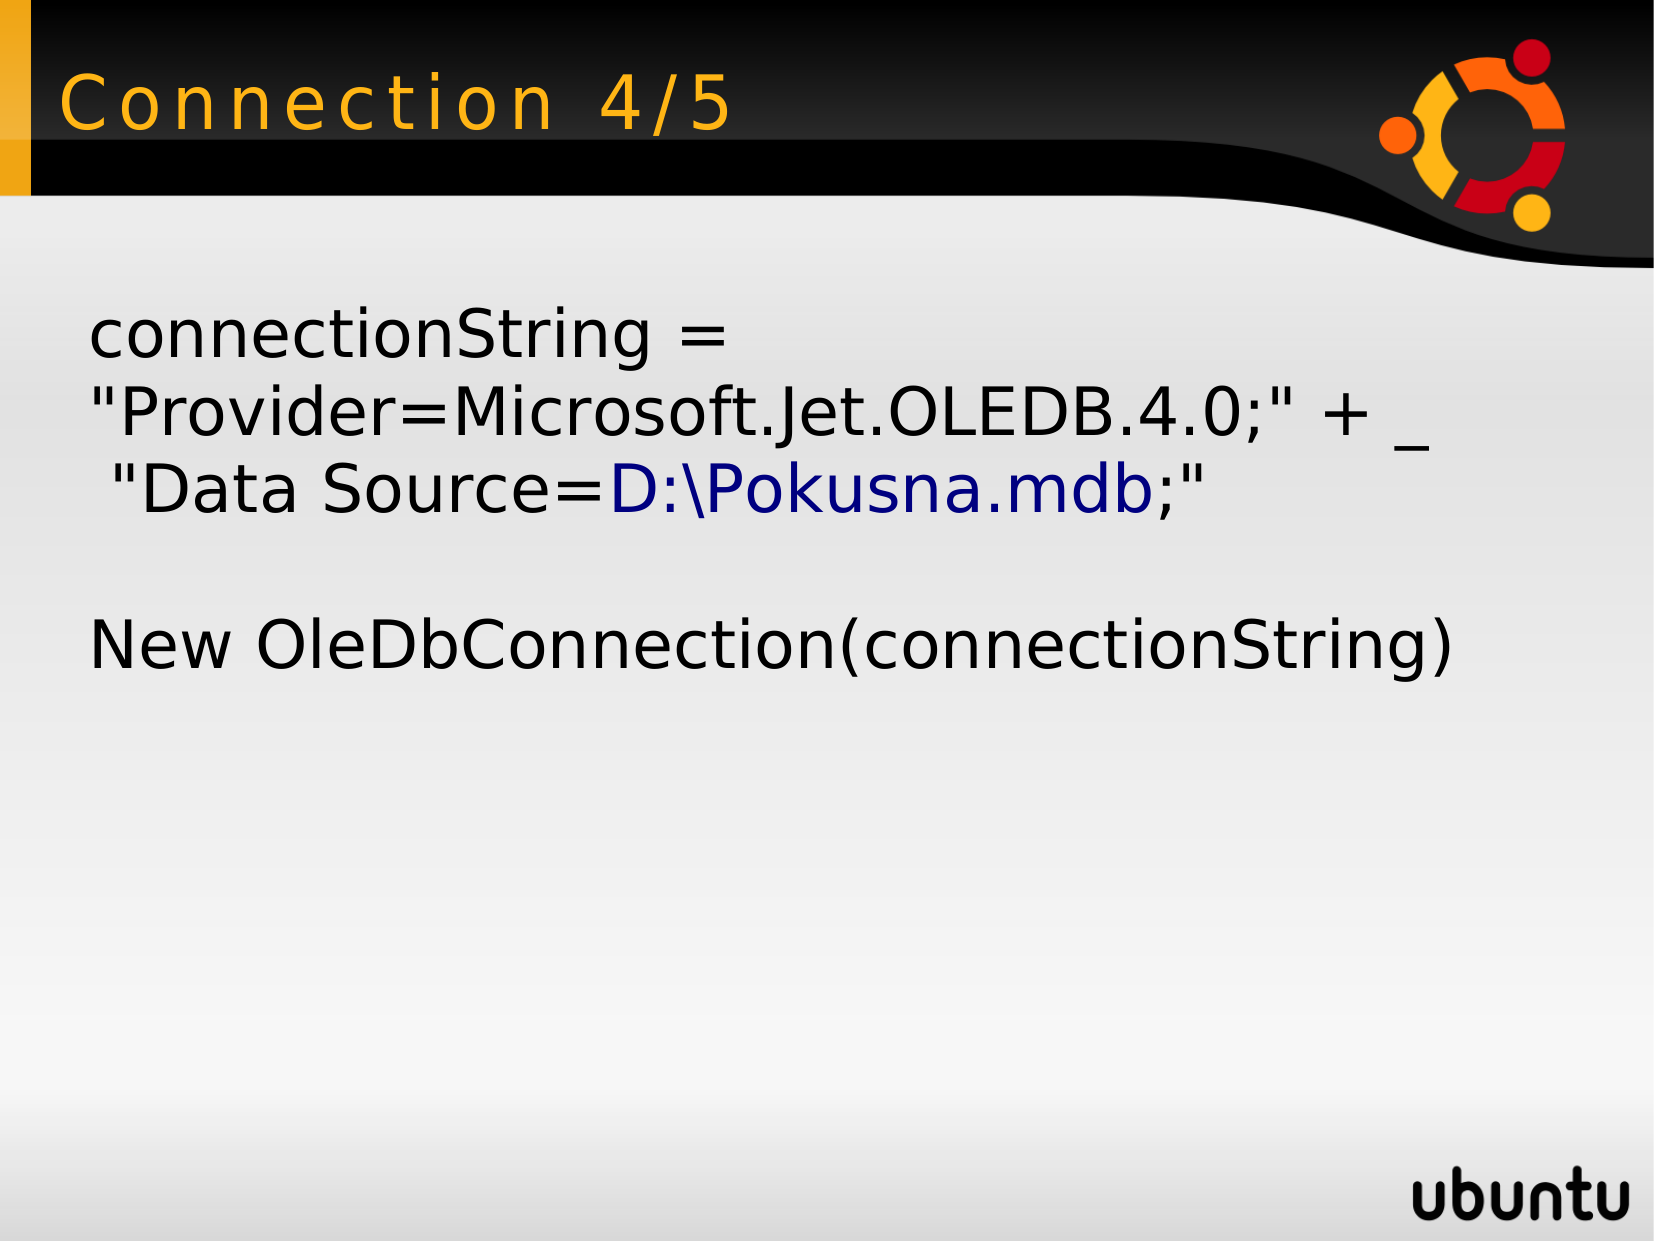

# Connection 4/5
connectionString = "Provider=Microsoft.Jet.OLEDB.4.0;" + _
 "Data Source=D:\Pokusna.mdb;"
New OleDbConnection(connectionString)